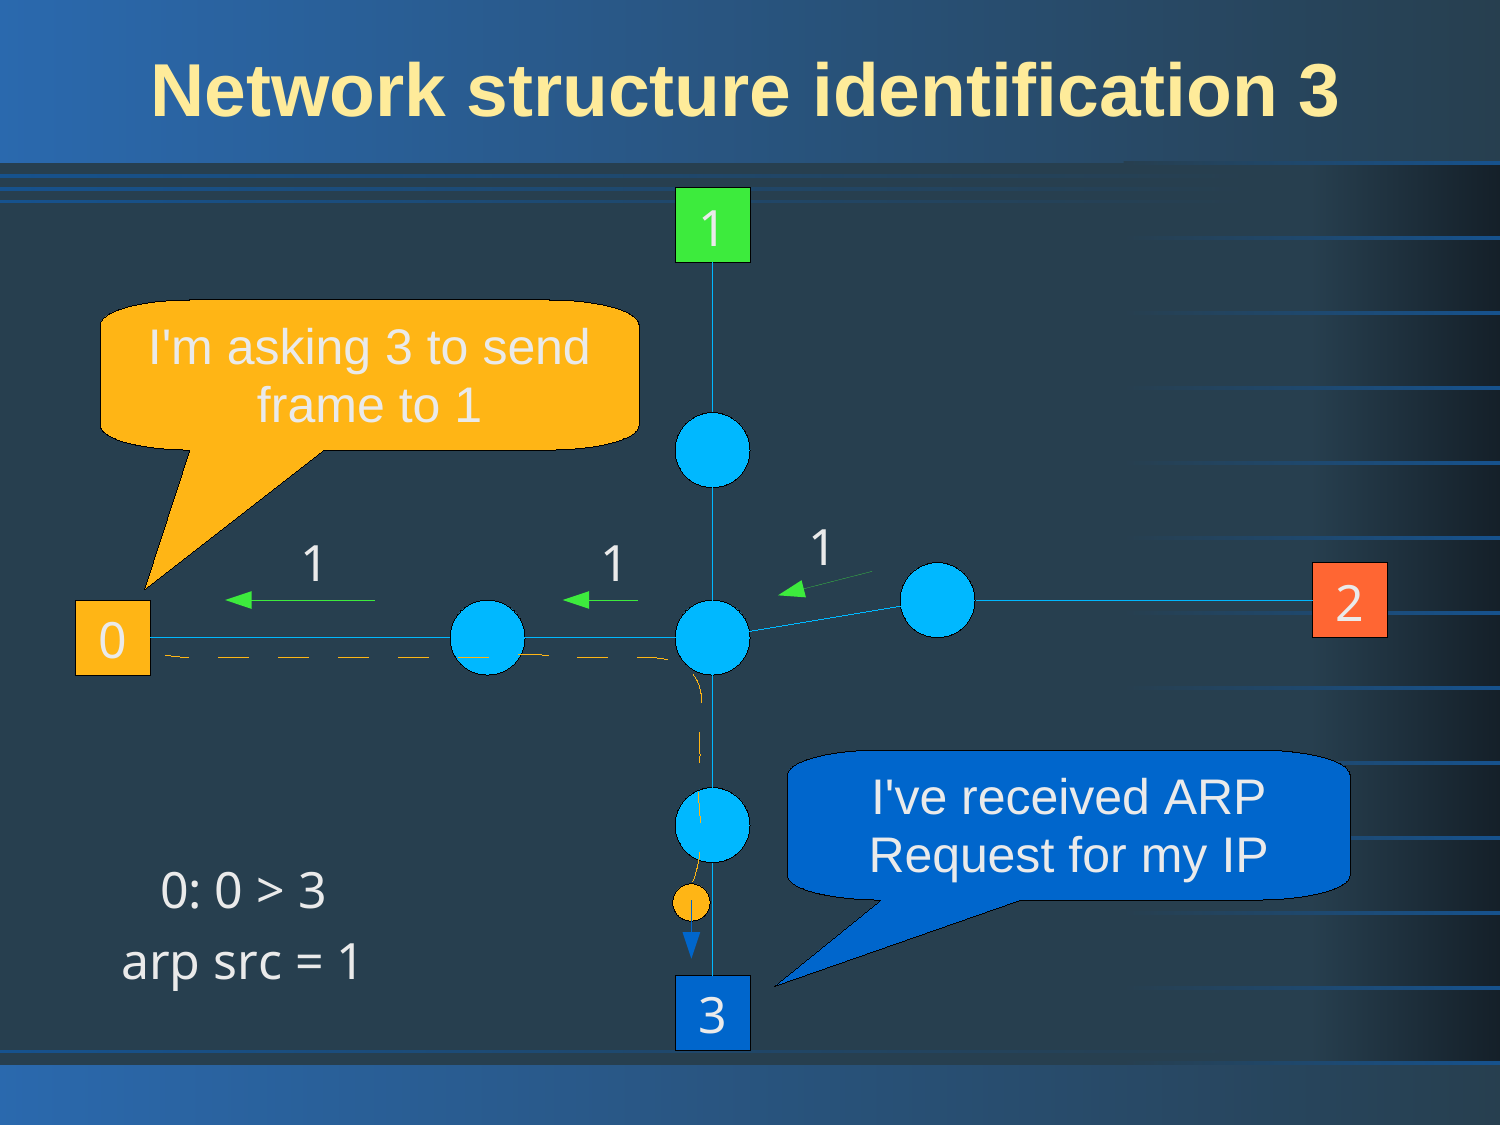

# Network structure identification 3
1
I'm asking 3 to send frame to 1
1
1
1
2
0
I've received ARP Request for my IP
0: 0 > 3
arp src = 1
3